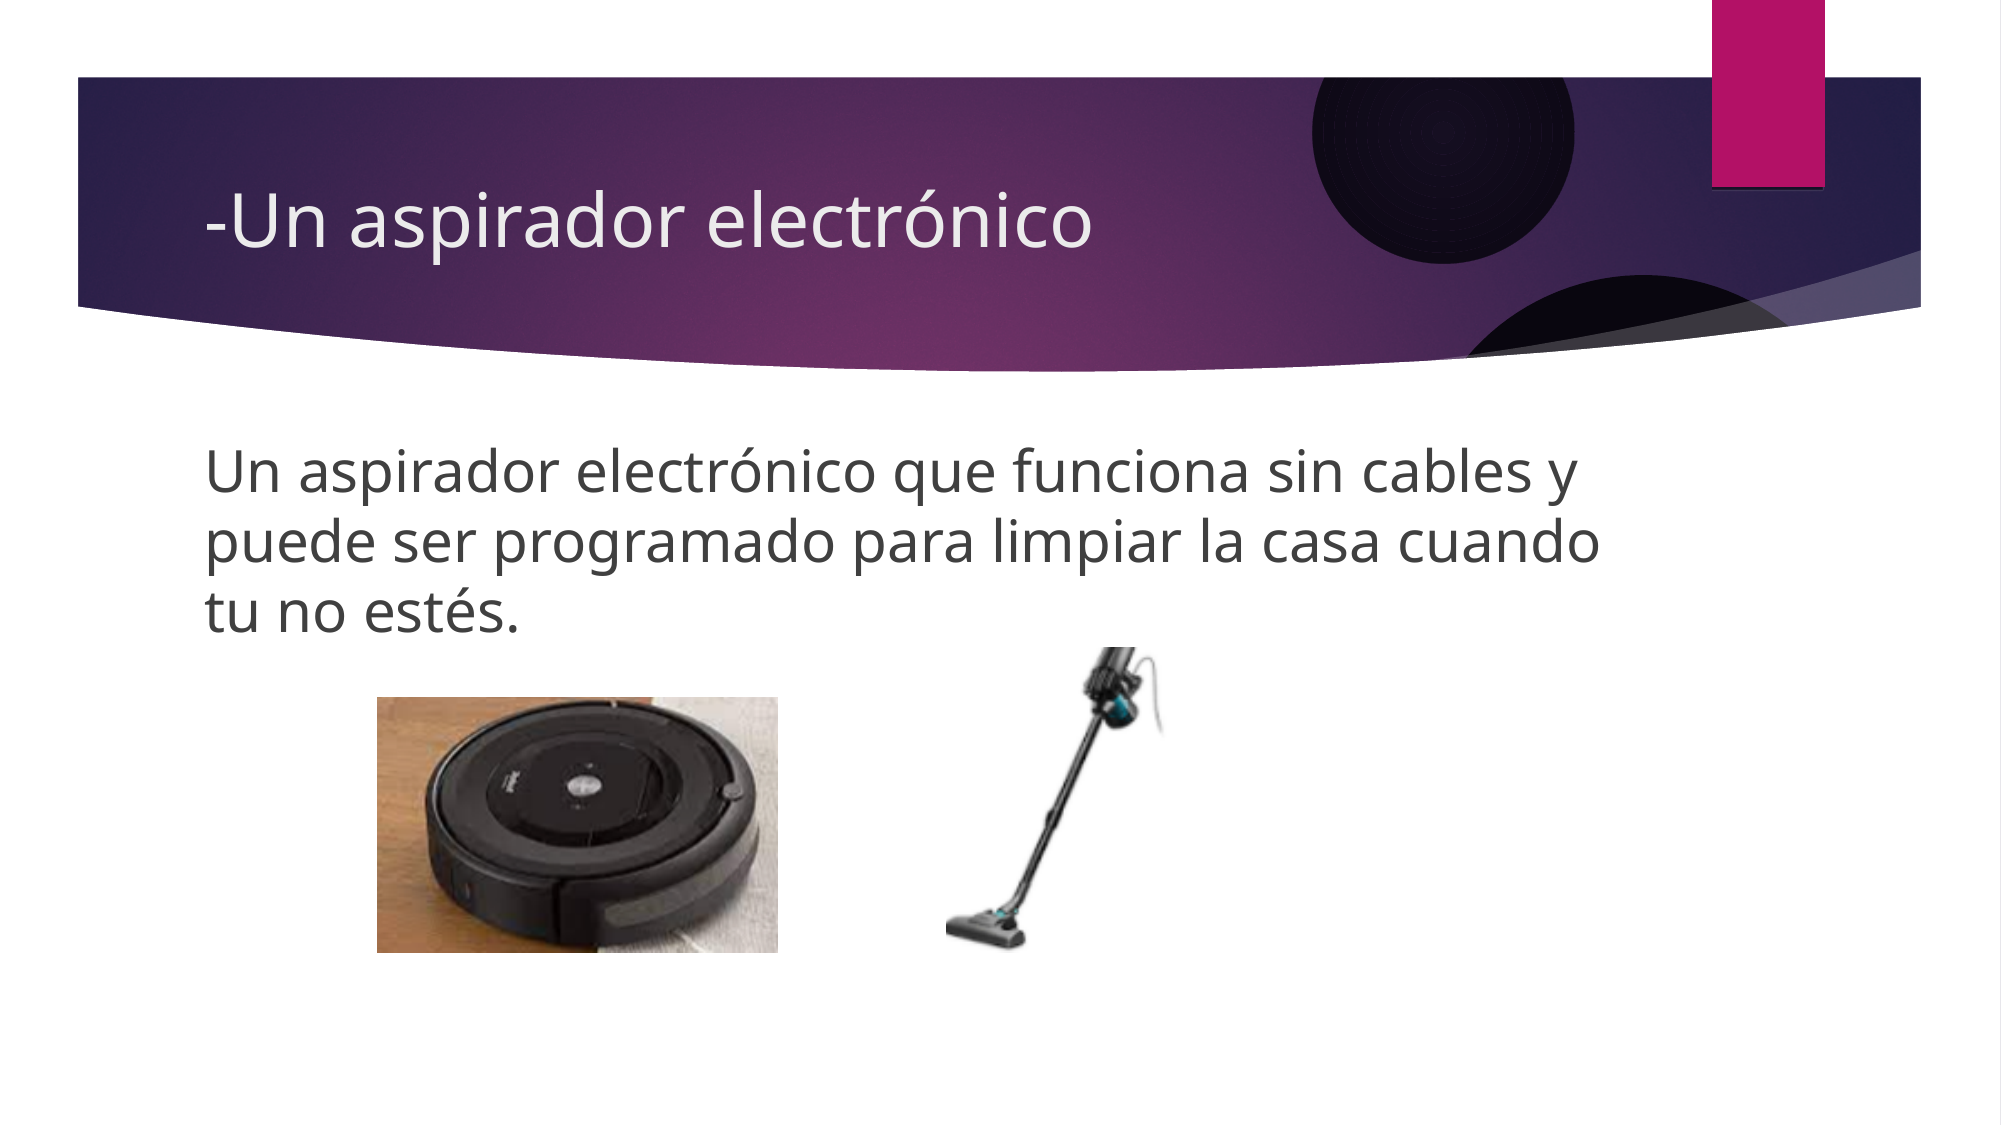

# -Un aspirador electrónico
Un aspirador electrónico que funciona sin cables y puede ser programado para limpiar la casa cuando tu no estés.